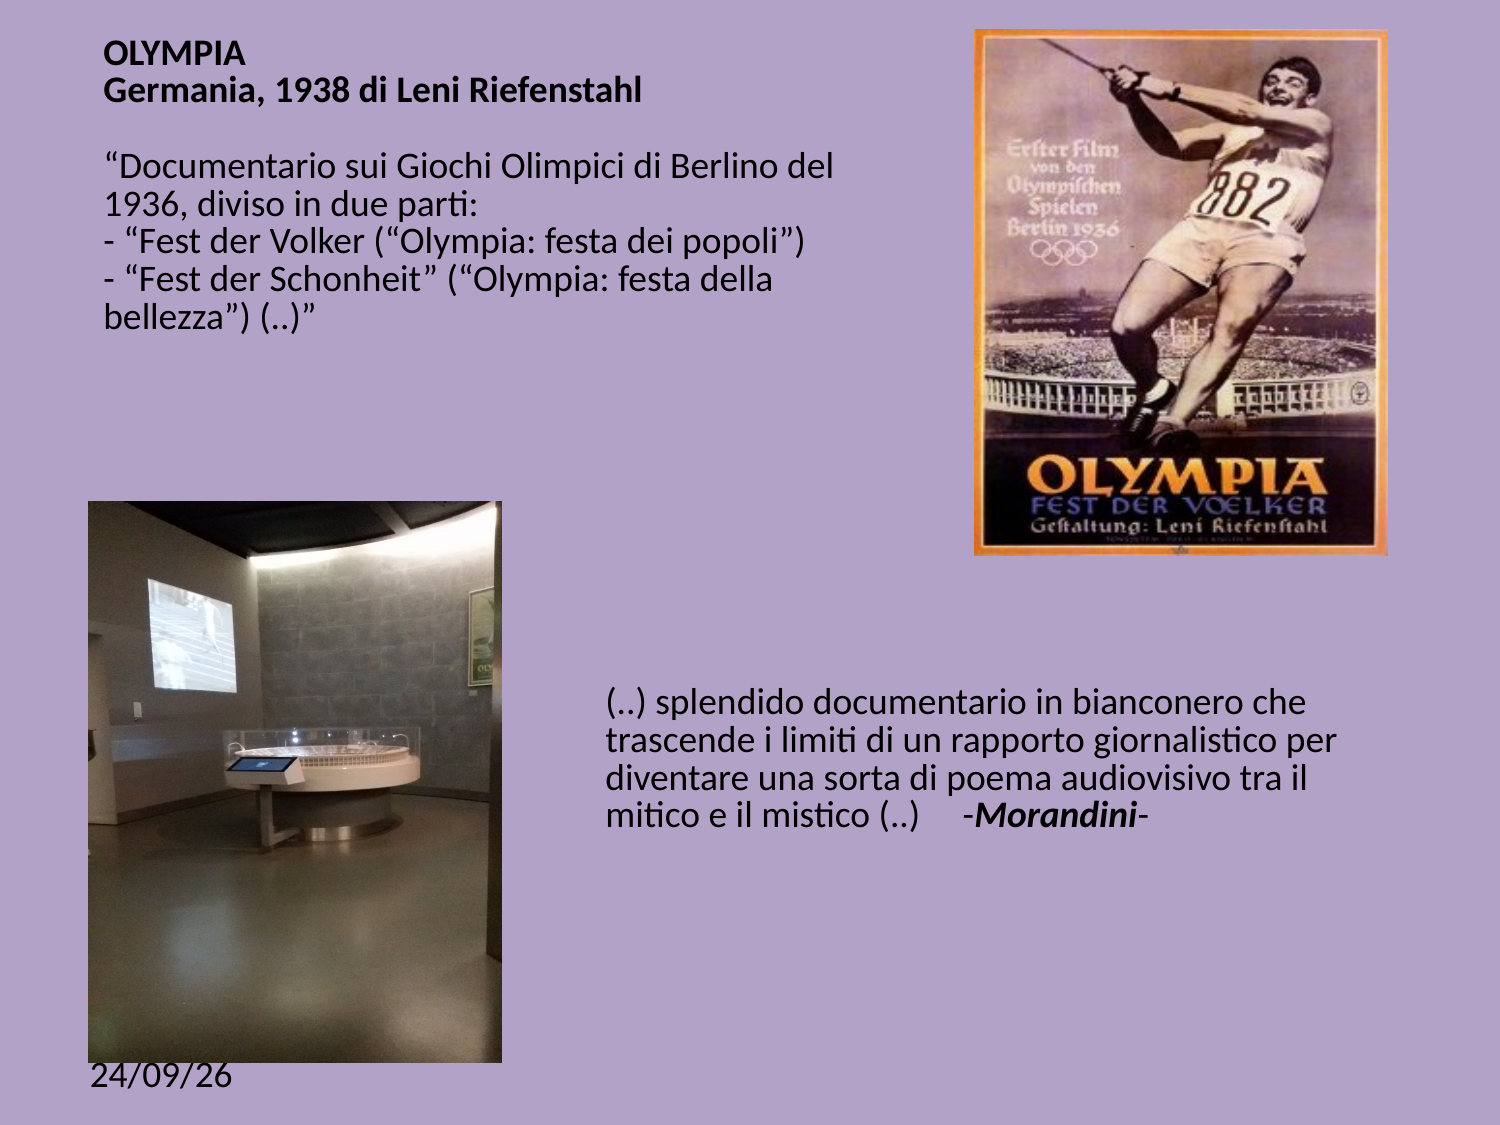

OLYMPIA
Germania, 1938 di Leni Riefenstahl
“Documentario sui Giochi Olimpici di Berlino del 1936, diviso in due parti:
- “Fest der Volker (“Olympia: festa dei popoli”)
- “Fest der Schonheit” (“Olympia: festa della bellezza”) (..)”
(..) splendido documentario in bianconero che trascende i limiti di un rapporto giornalistico per diventare una sorta di poema audiovisivo tra il mitico e il mistico (..) -Morandini-